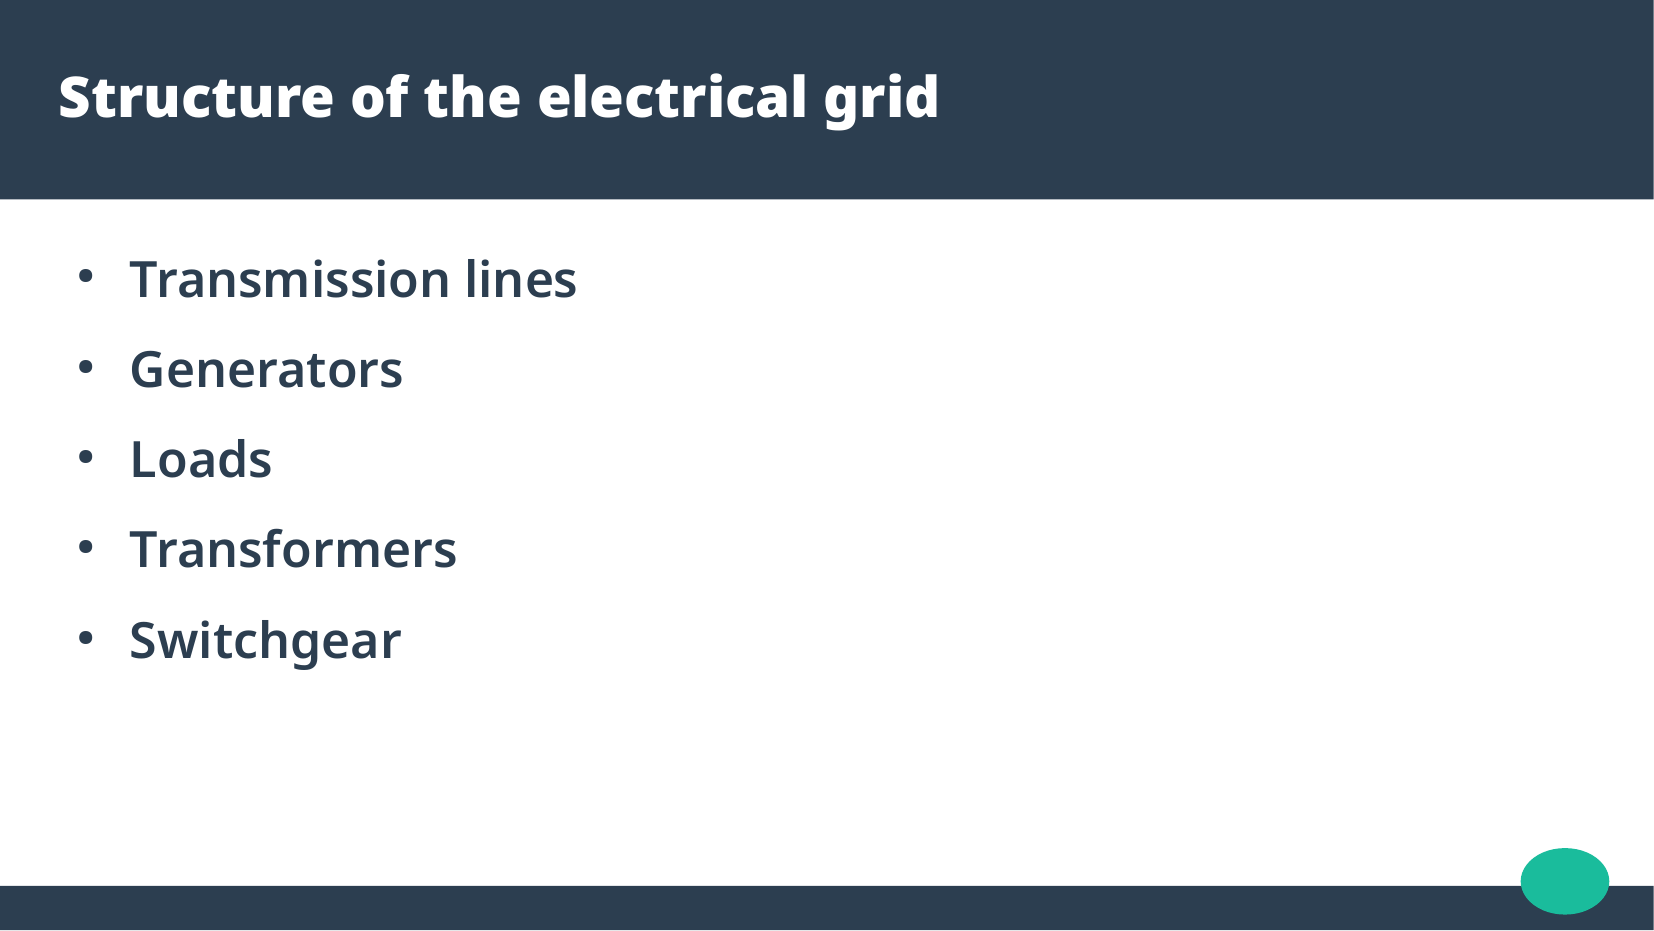

# Structure of the electrical grid
Transmission lines
Generators
Loads
Transformers
Switchgear